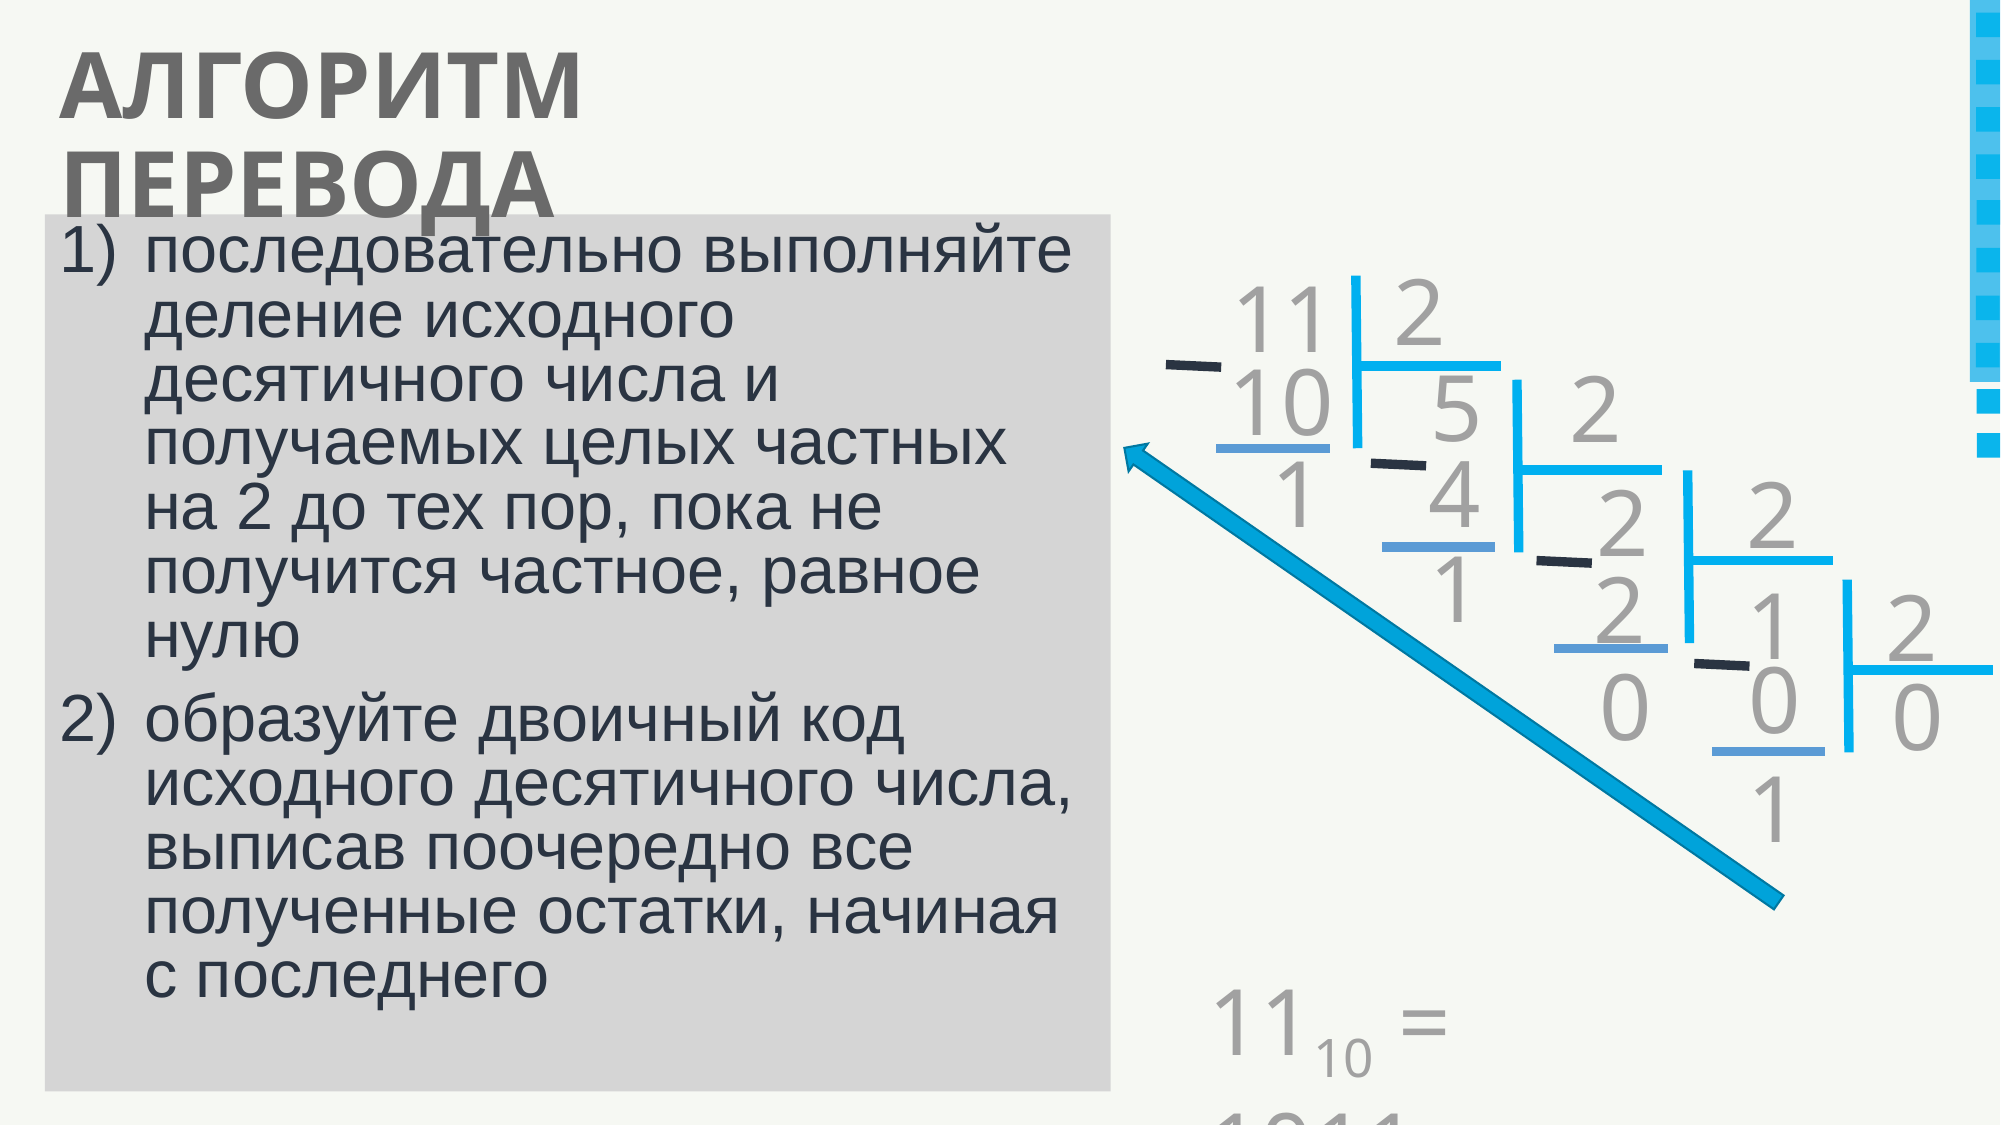

АЛГОРИТМ ПЕРЕВОДА
# последовательно выполняйте деление исходного десятичного числа и получаемых целых частных на 2 до тех пор, пока не получится частное, равное нулю
образуйте двоичный код исходного десятичного числа, выписав поочередно все полученные остатки, начиная с последнего
2
11
10
5
2
1
4
2
2
1
2
1
2
0
0
0
1
1110 = 10112